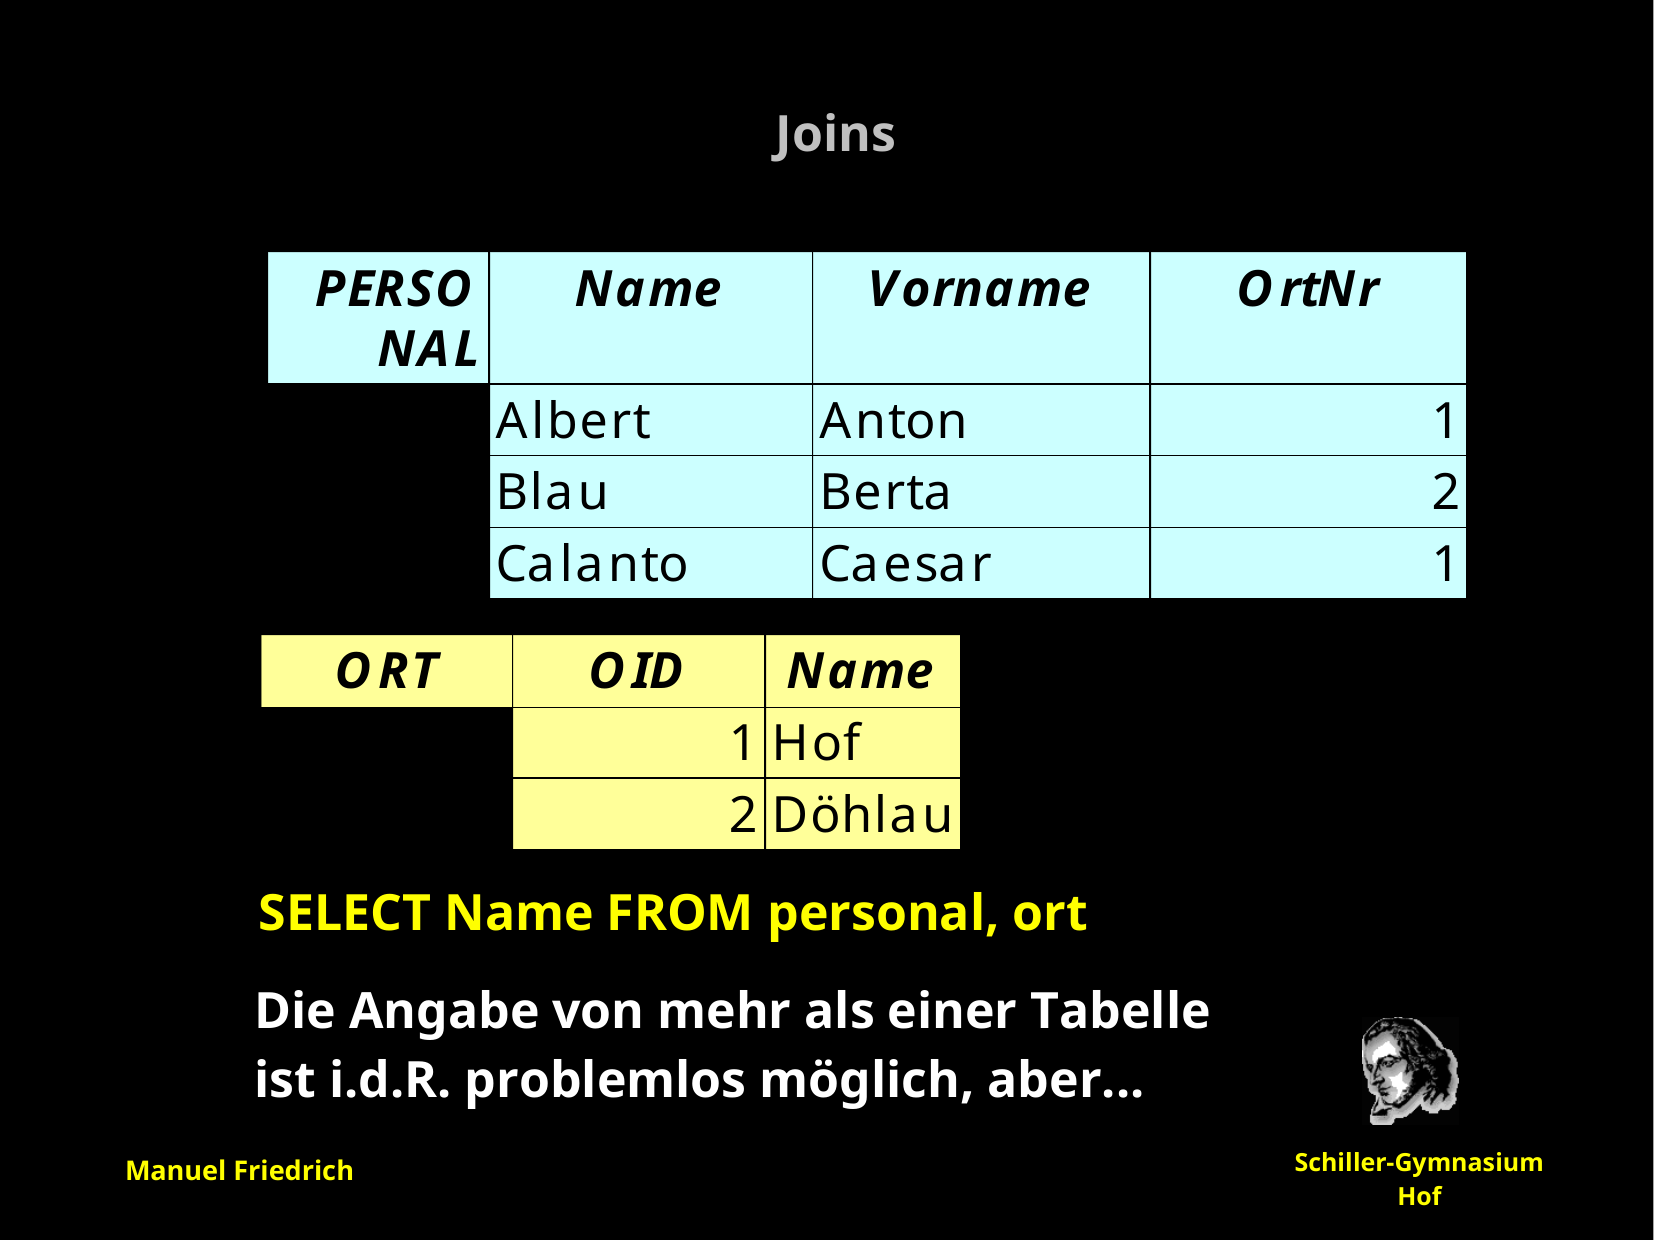

Joins
SELECT Name FROM personal, ort
Die Angabe von mehr als einer Tabelle
ist i.d.R. problemlos möglich, aber...
Schiller-Gymnasium
Hof
Manuel Friedrich